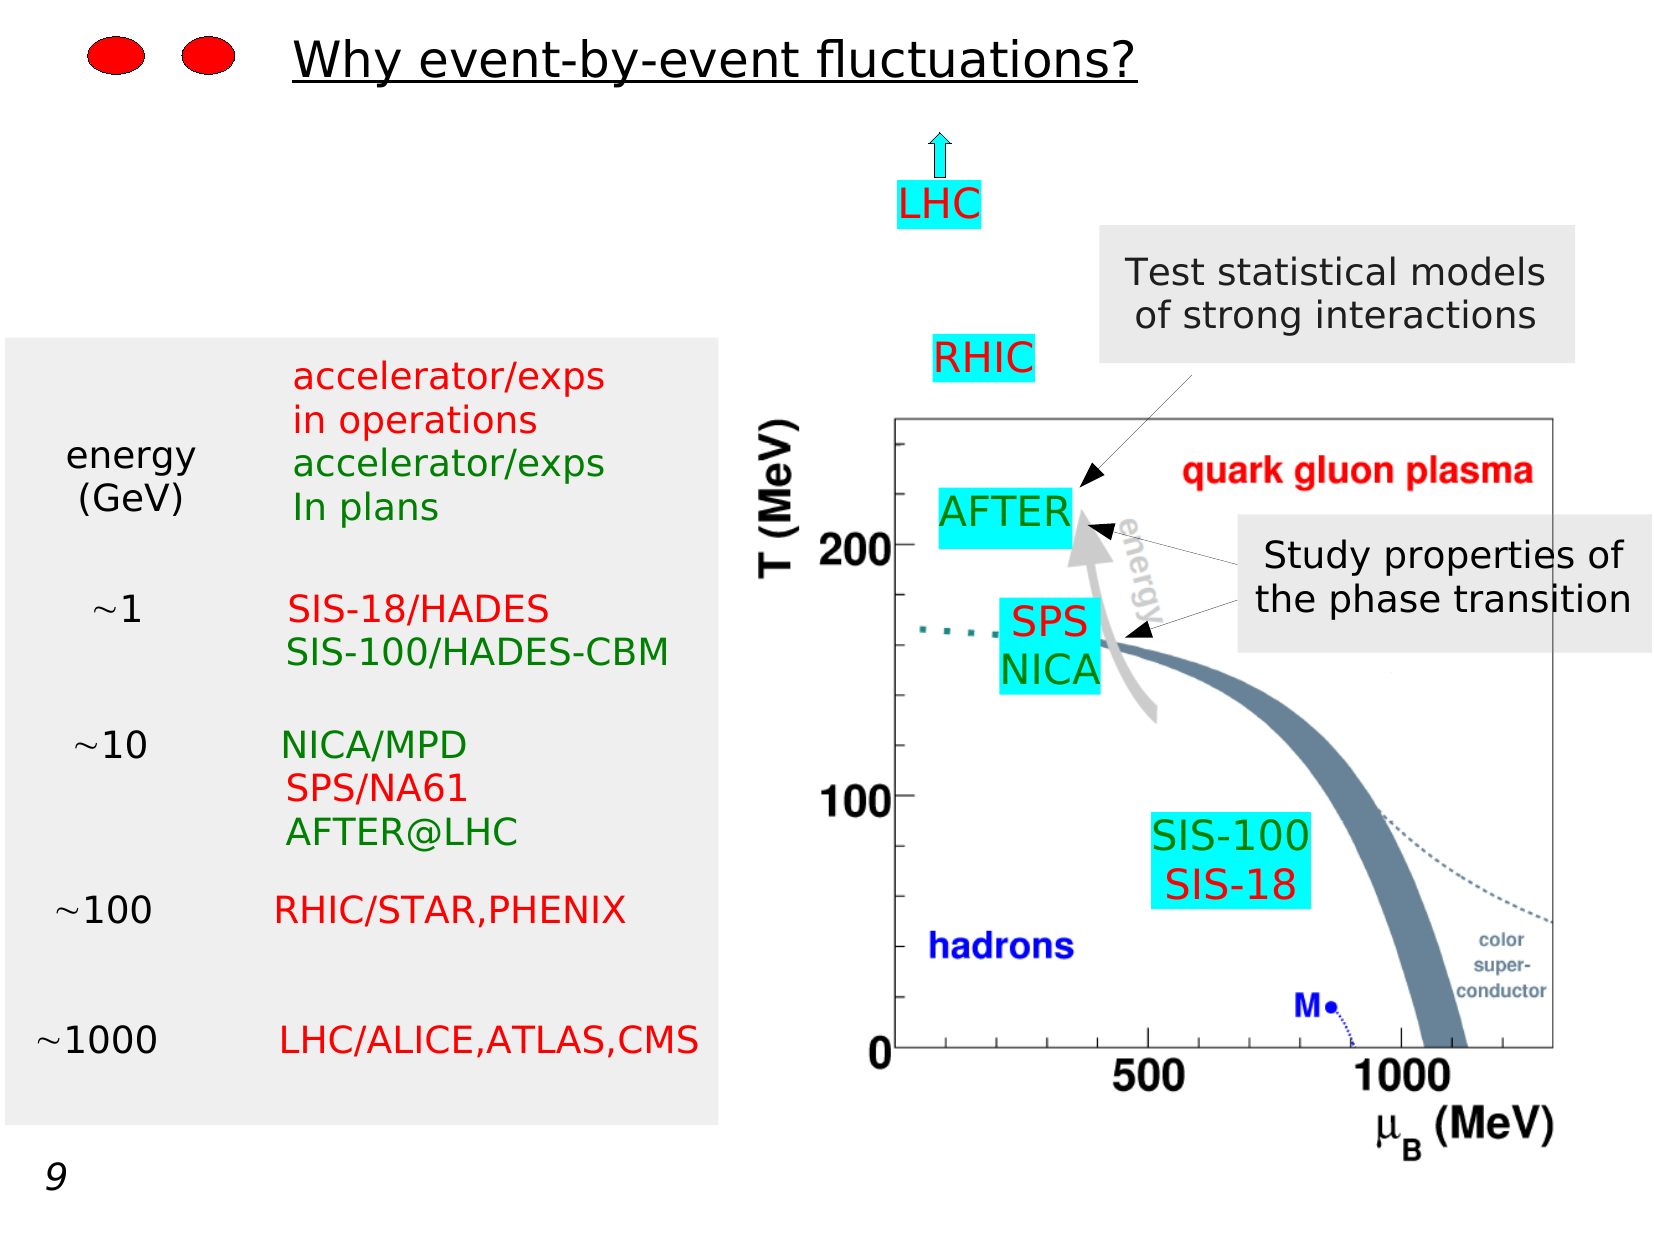

Why event-by-event fluctuations?
LHC
Test statistical models
of strong interactions
 accelerator/exps
 in operations
 accelerator/exps
 In plans
RHIC
energy
(GeV)
AFTER
Study properties of
the phase transition
 1 SIS-18/HADES
 SIS-100/HADES-CBM
SPS
NICA
 10 NICA/MPD
 SPS/NA61
 AFTER@LHC
SIS-100
SIS-18
 100 RHIC/STAR,PHENIX
1000 LHC/ALICE,ATLAS,CMS